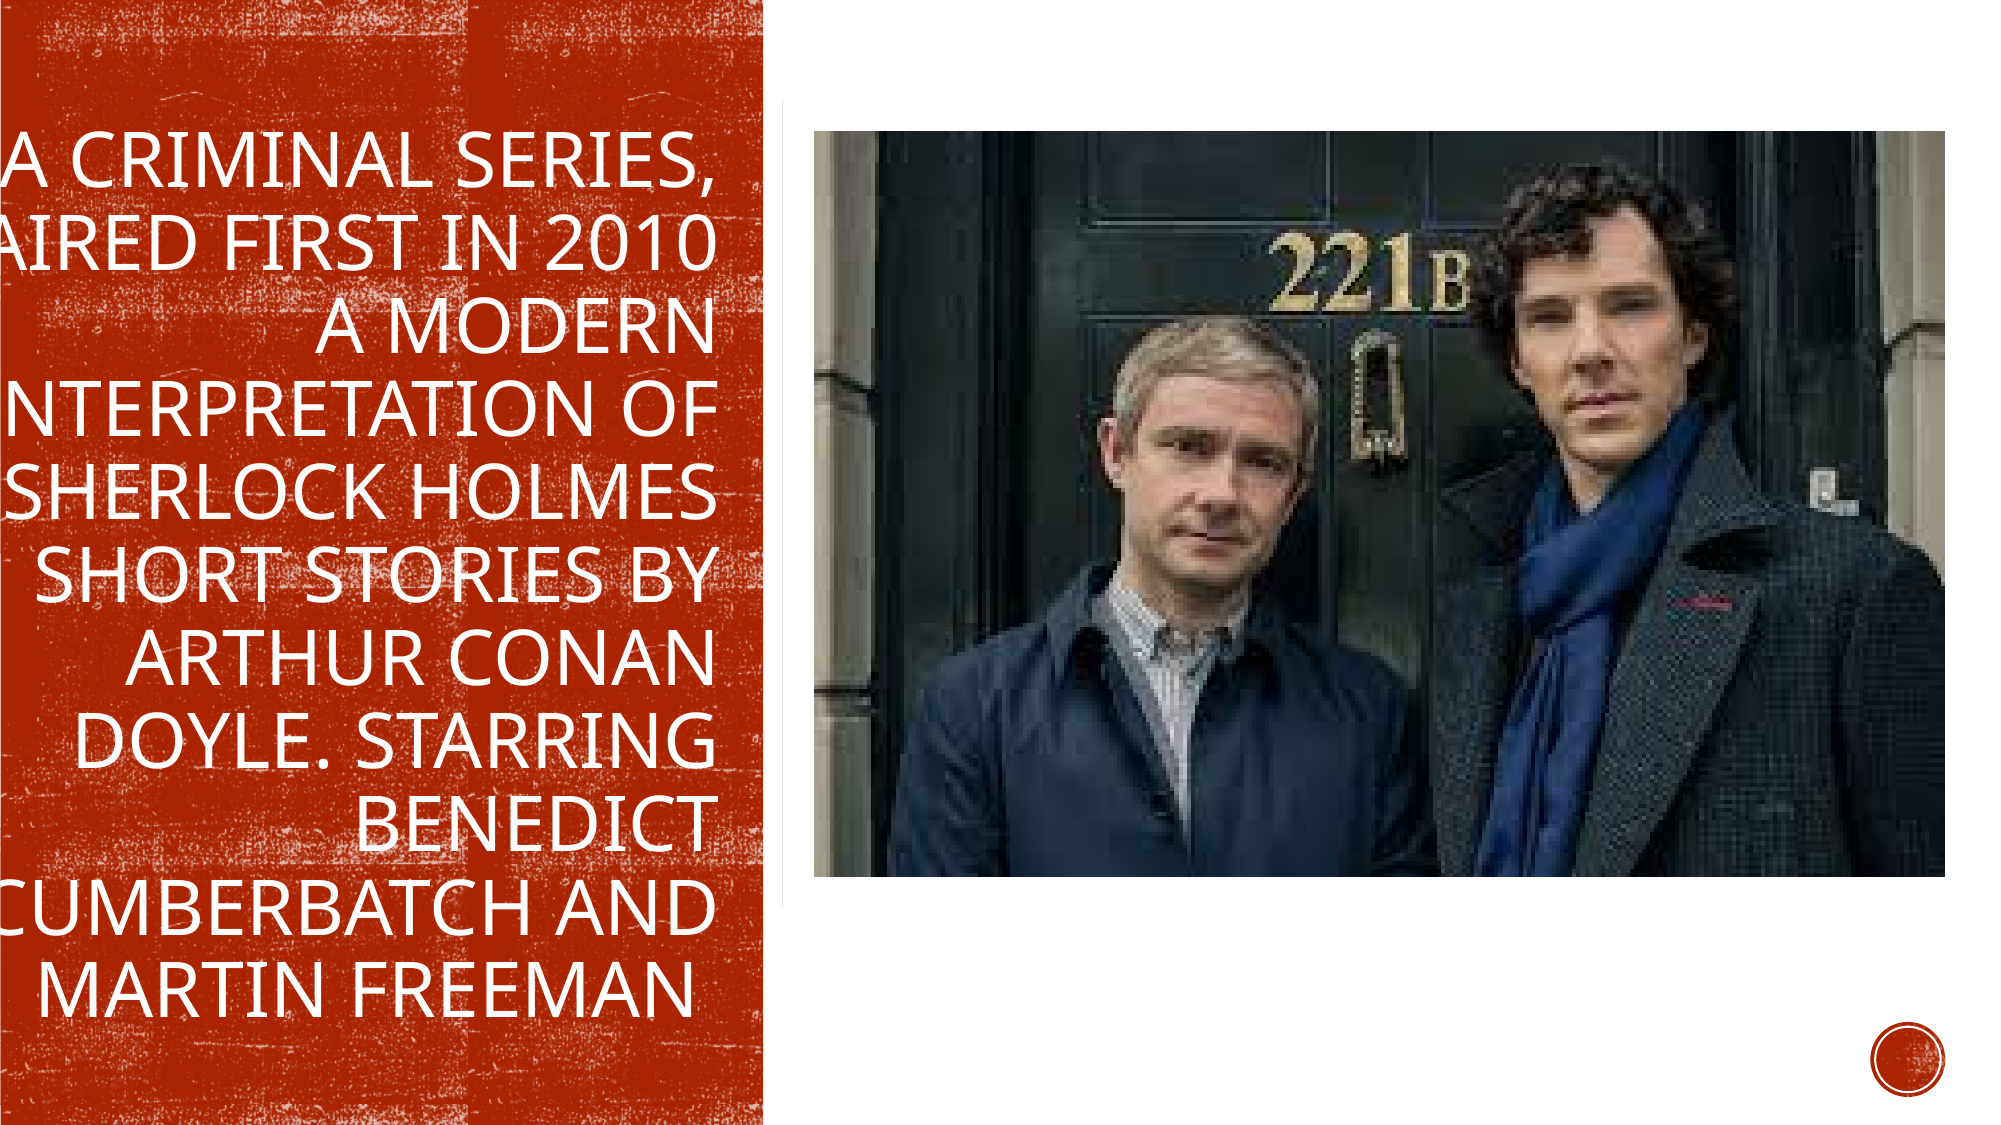

# A criminal series, Aired first in 2010 A modern interpretation of sherlock holmes short stories by arthur conan doyle. Starring benedict cumberbatch and martin freeman